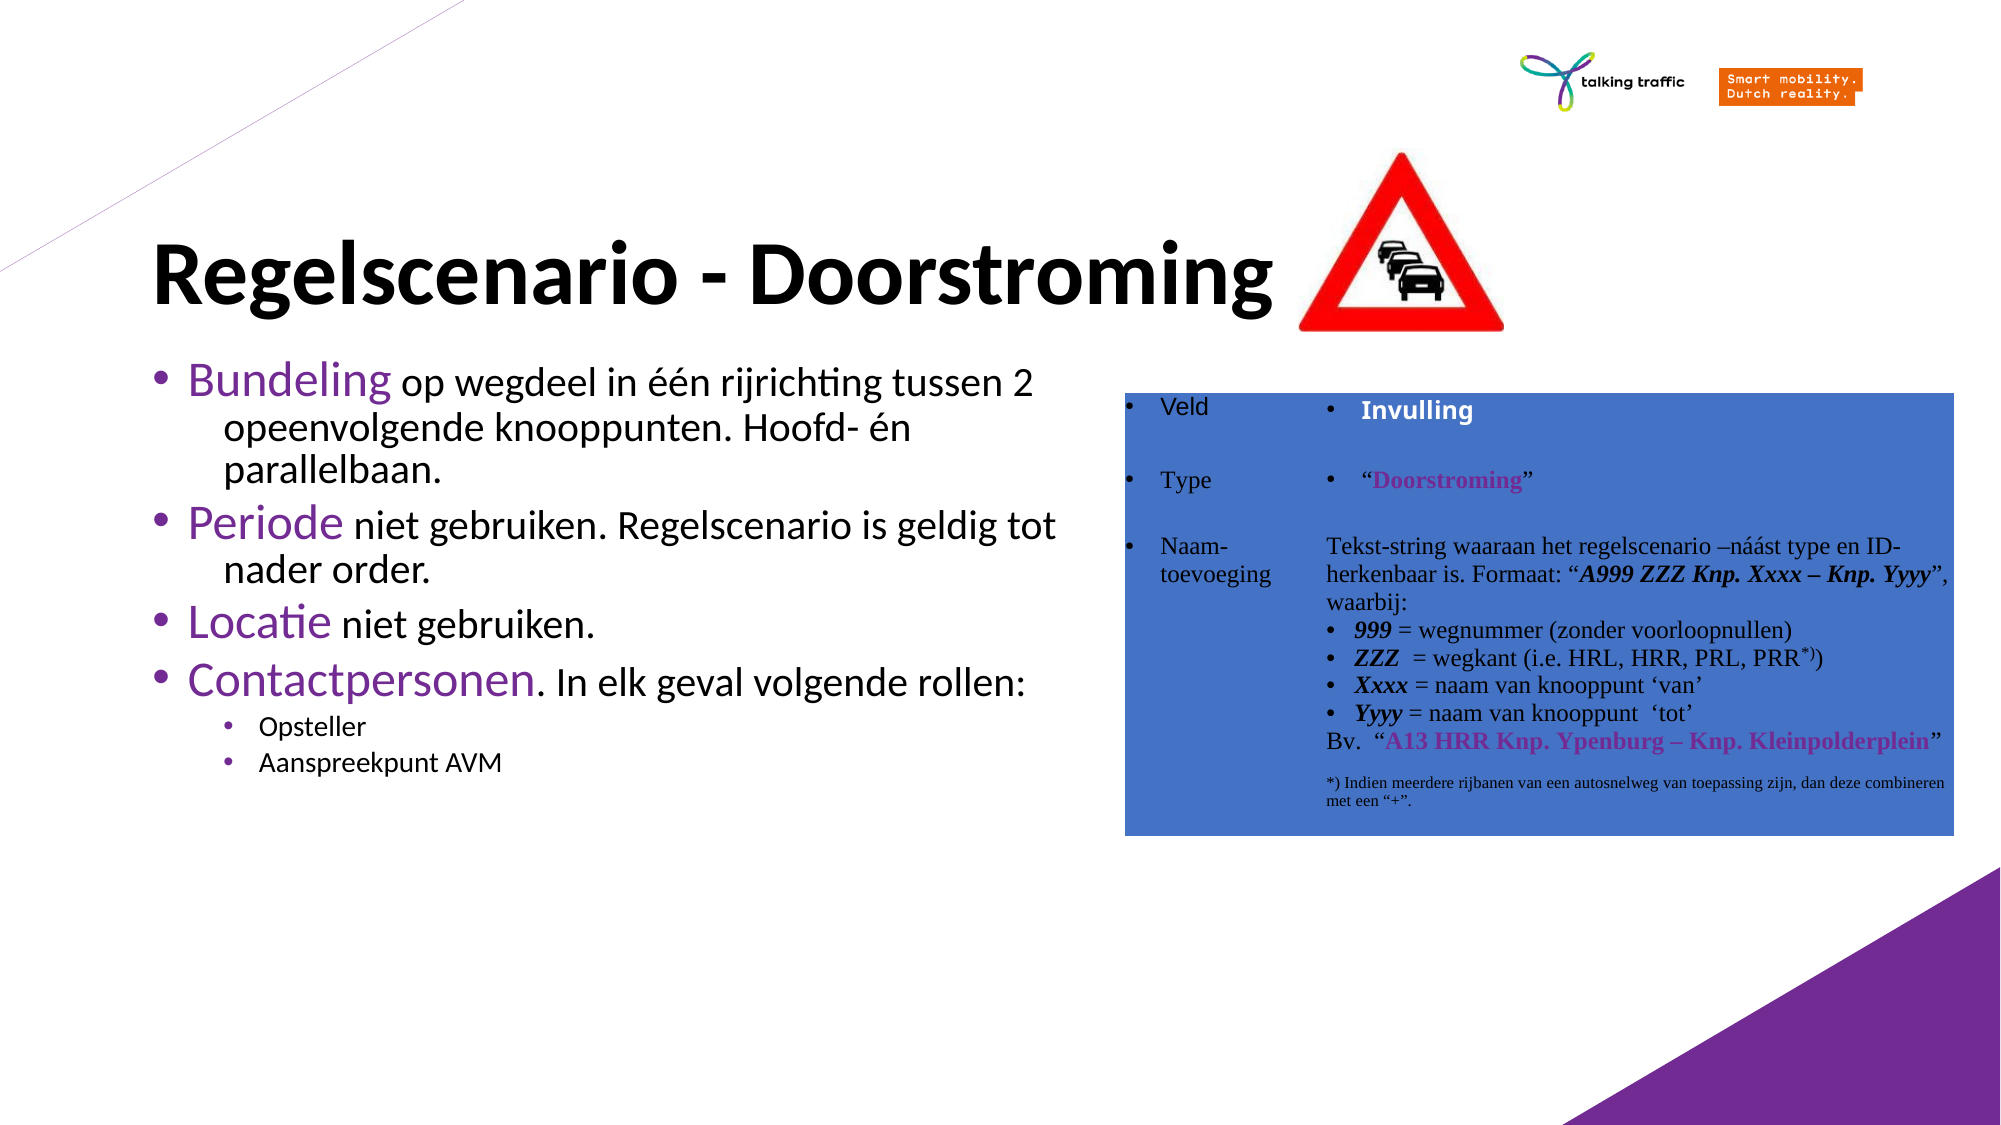

Regelscenario - Doorstroming
# Bundeling op wegdeel in één rijrichting tussen 2 opeenvolgende knooppunten. Hoofd- én parallelbaan.
Periode niet gebruiken. Regelscenario is geldig tot nader order.
Locatie niet gebruiken.
Contactpersonen. In elk geval volgende rollen:
Opsteller
Aanspreekpunt AVM
| Veld | Invulling |
| --- | --- |
| Type | “Doorstroming” |
| Naam-toevoeging | Tekst-string waaraan het regelscenario –náást type en ID- herkenbaar is. Formaat: “A999 ZZZ Knp. Xxxx – Knp. Yyyy”, waarbij: 999 = wegnummer (zonder voorloopnullen) ZZZ = wegkant (i.e. HRL, HRR, PRL, PRR\*)) Xxxx = naam van knooppunt ‘van’ Yyyy = naam van knooppunt ‘tot’ Bv. “A13 HRR Knp. Ypenburg – Knp. Kleinpolderplein” \*) Indien meerdere rijbanen van een autosnelweg van toepassing zijn, dan deze combineren met een “+”. |
34